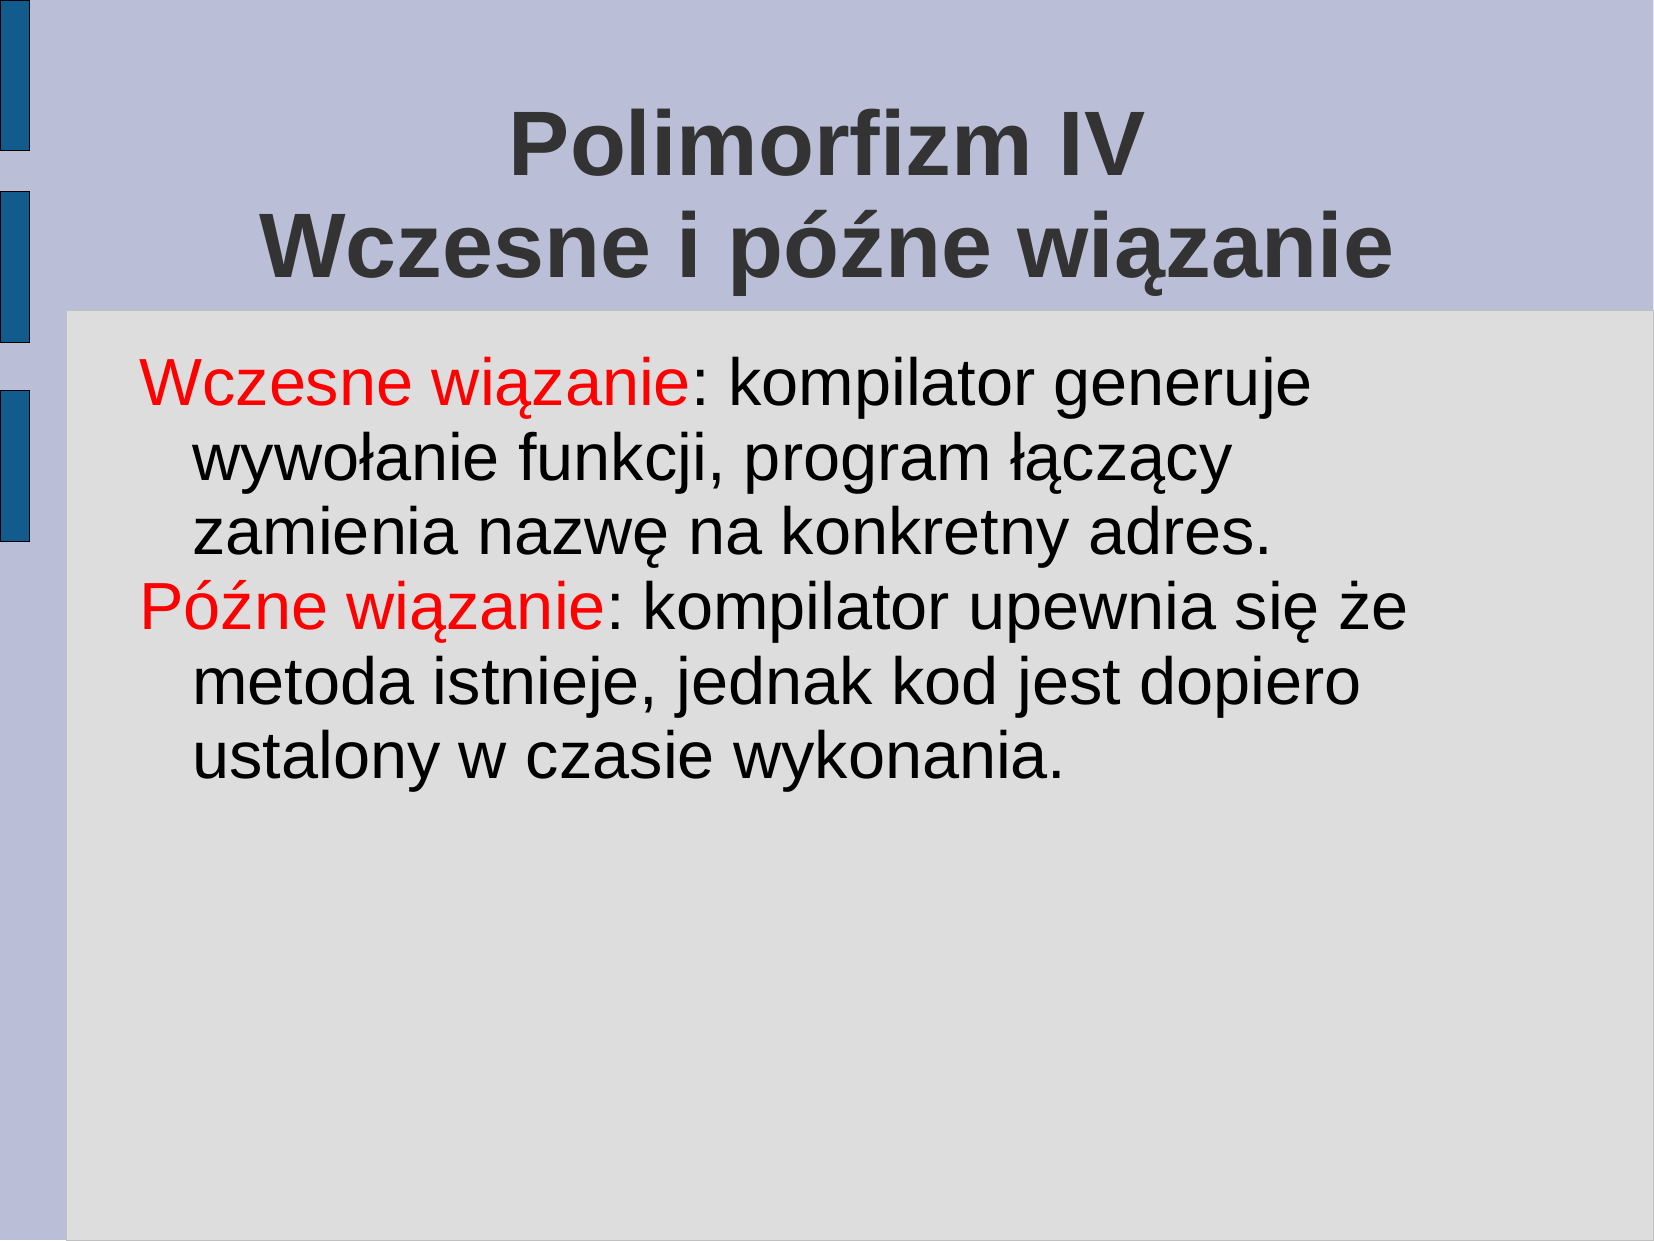

# Polimorfizm IV Wczesne i późne wiązanie
Wczesne wiązanie: kompilator generuje wywołanie funkcji, program łączący zamienia nazwę na konkretny adres.
Późne wiązanie: kompilator upewnia się że metoda istnieje, jednak kod jest dopiero ustalony w czasie wykonania.